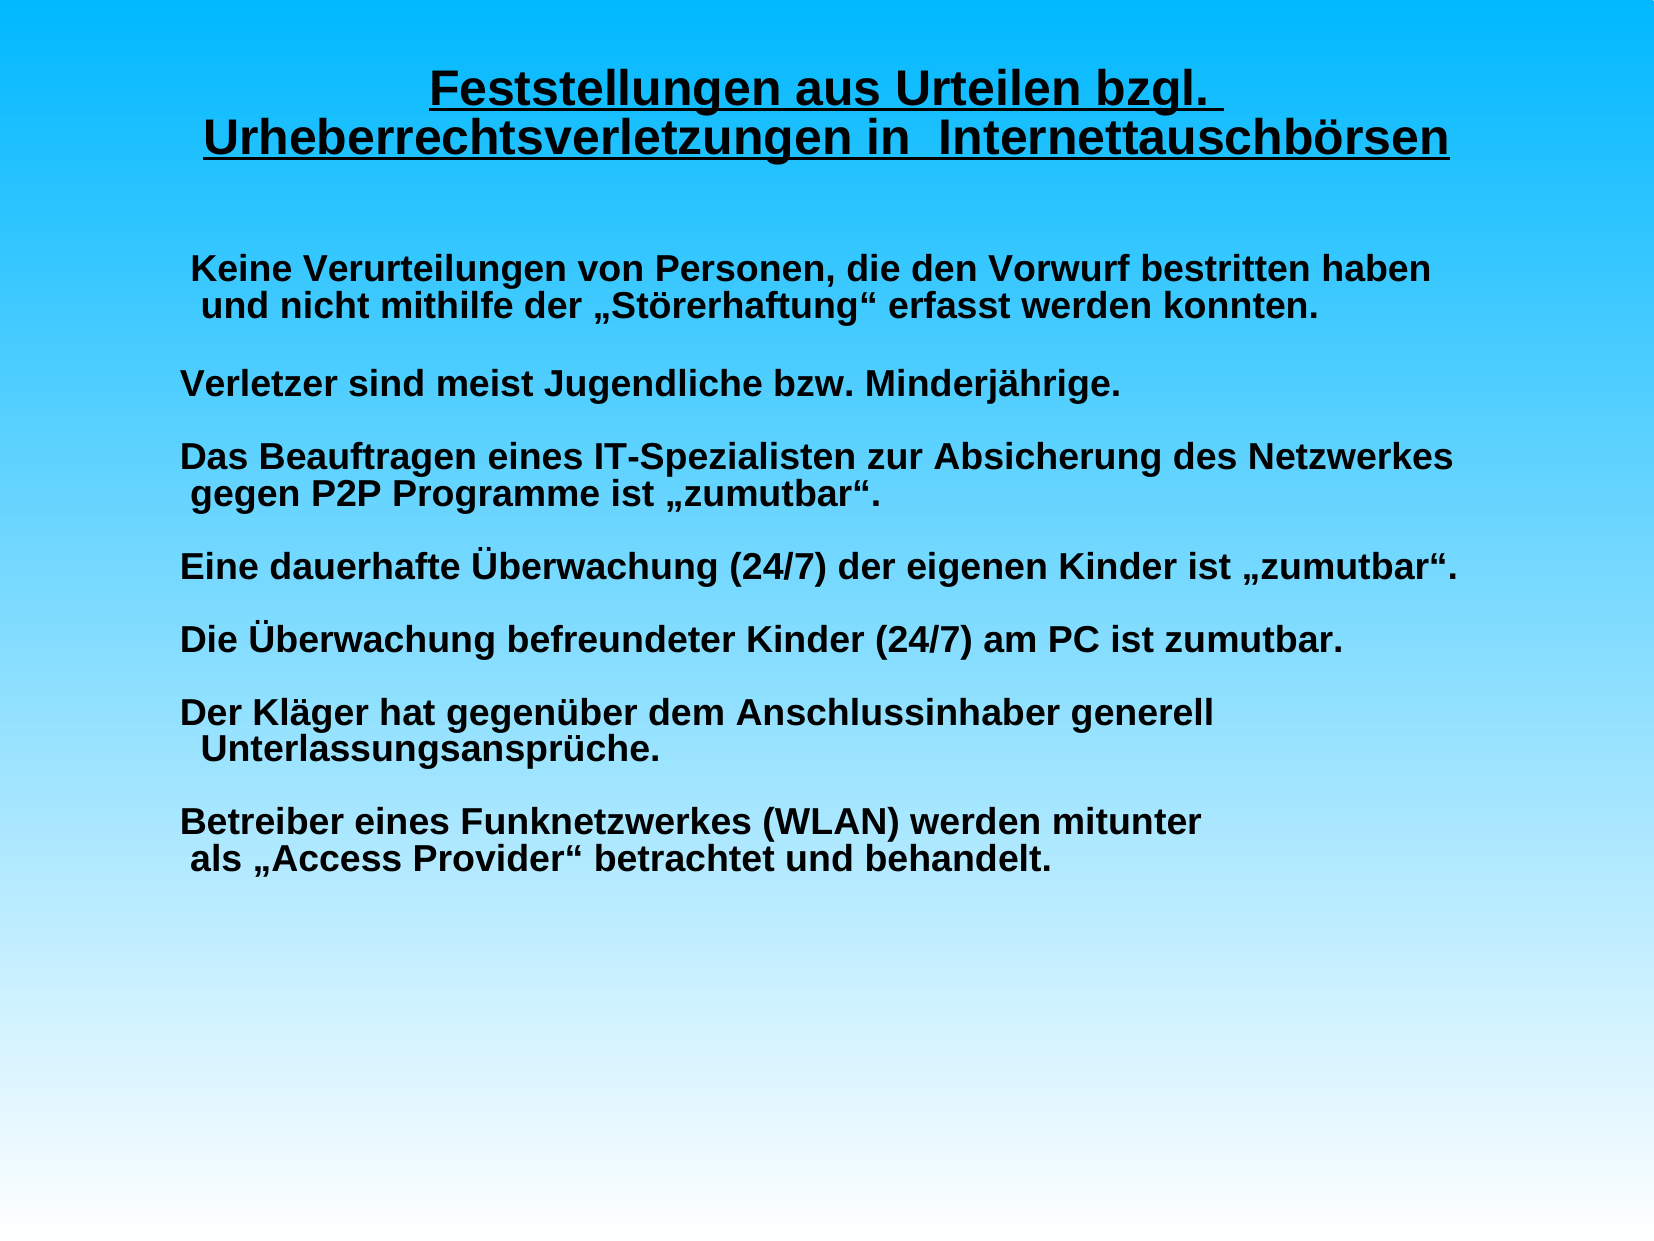

Feststellungen aus Urteilen bzgl.
Urheberrechtsverletzungen in Internettauschbörsen
 Keine Verurteilungen von Personen, die den Vorwurf bestritten haben
 und nicht mithilfe der „Störerhaftung“ erfasst werden konnten.
Verletzer sind meist Jugendliche bzw. Minderjährige.
Das Beauftragen eines IT-Spezialisten zur Absicherung des Netzwerkes
 gegen P2P Programme ist „zumutbar“.
Eine dauerhafte Überwachung (24/7) der eigenen Kinder ist „zumutbar“.
Die Überwachung befreundeter Kinder (24/7) am PC ist zumutbar.
Der Kläger hat gegenüber dem Anschlussinhaber generell
 Unterlassungsansprüche.
Betreiber eines Funknetzwerkes (WLAN) werden mitunter
 als „Access Provider“ betrachtet und behandelt.